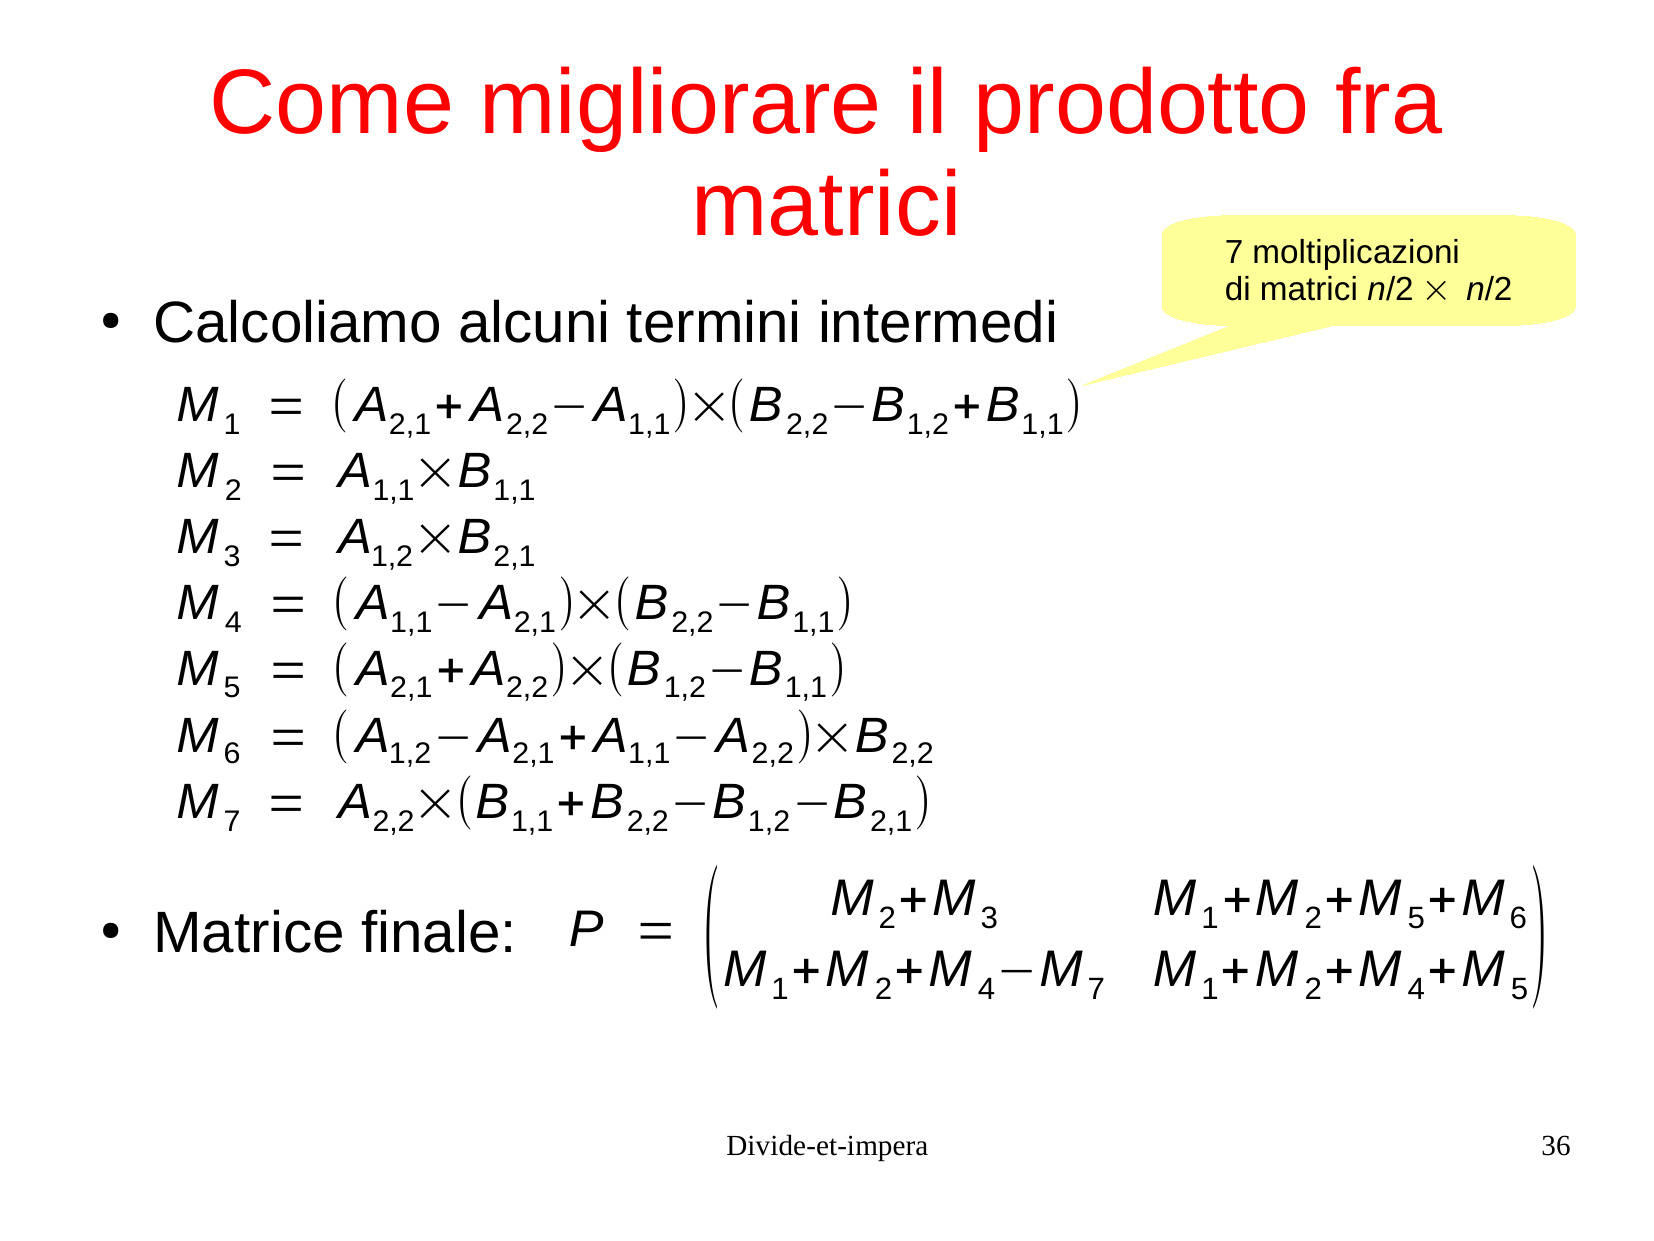

# Come migliorare il prodotto fra matrici
7 moltiplicazioni
di matrici n/2  n/2
Calcoliamo alcuni termini intermedi
Matrice finale:
Divide-et-impera
36